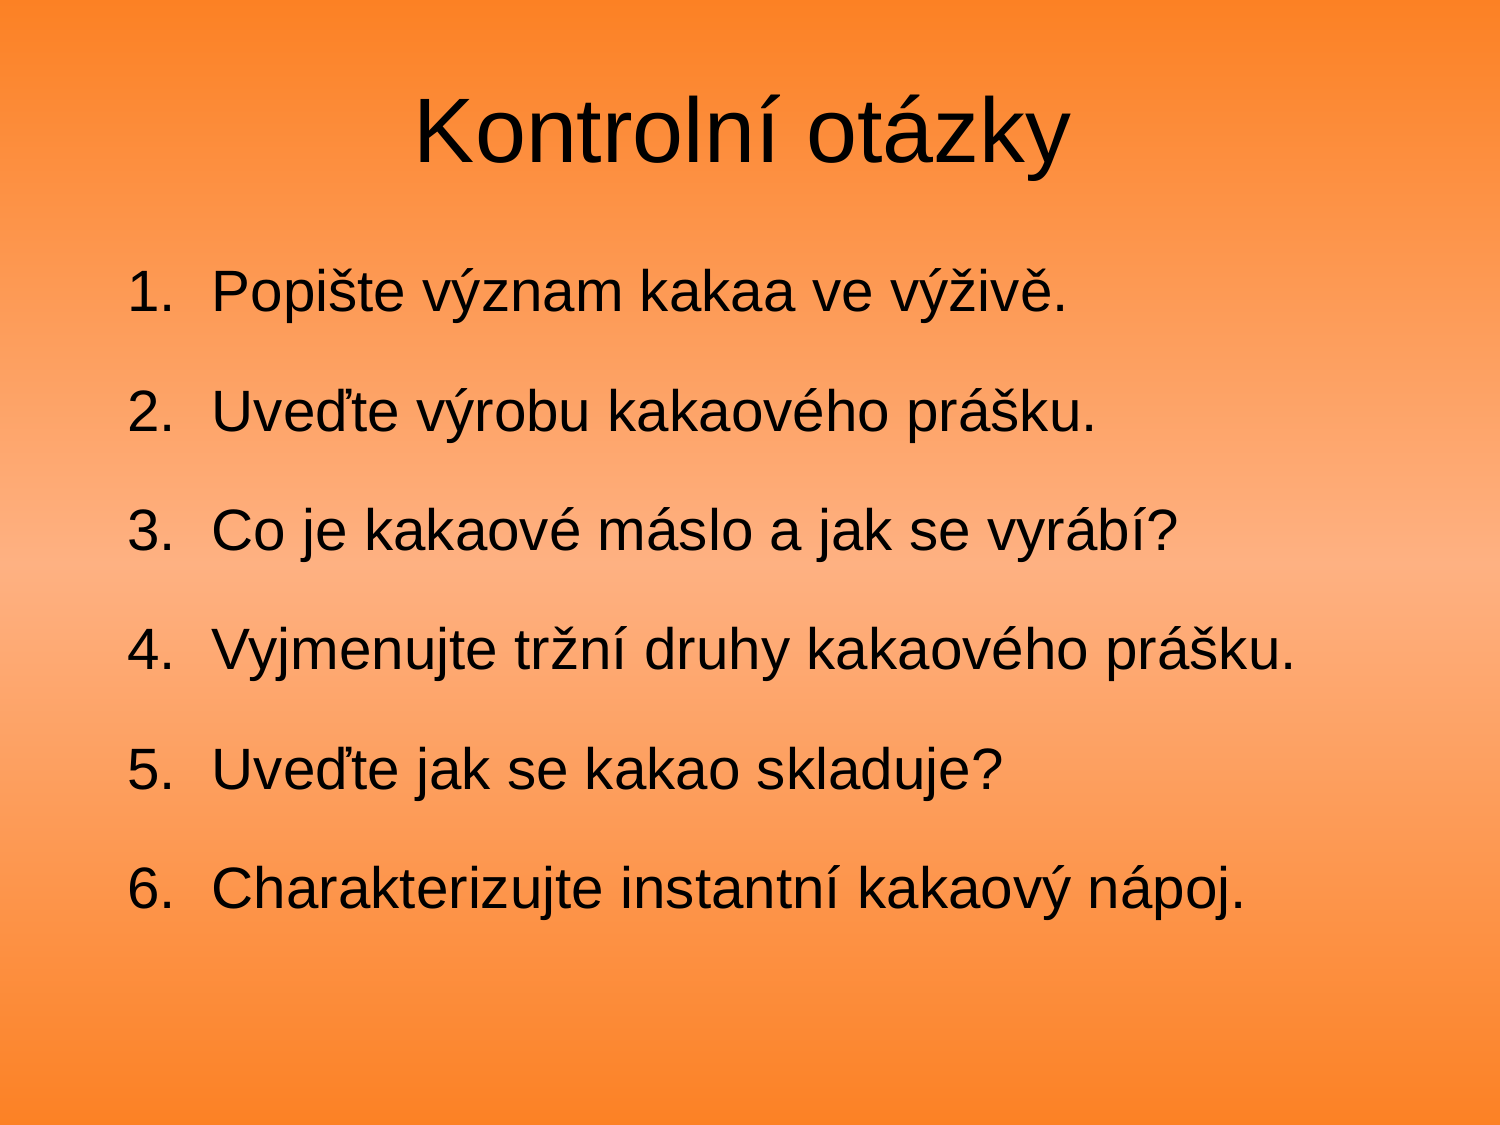

# Kontrolní otázky
Popište význam kakaa ve výživě.
Uveďte výrobu kakaového prášku.
Co je kakaové máslo a jak se vyrábí?
Vyjmenujte tržní druhy kakaového prášku.
Uveďte jak se kakao skladuje?
Charakterizujte instantní kakaový nápoj.